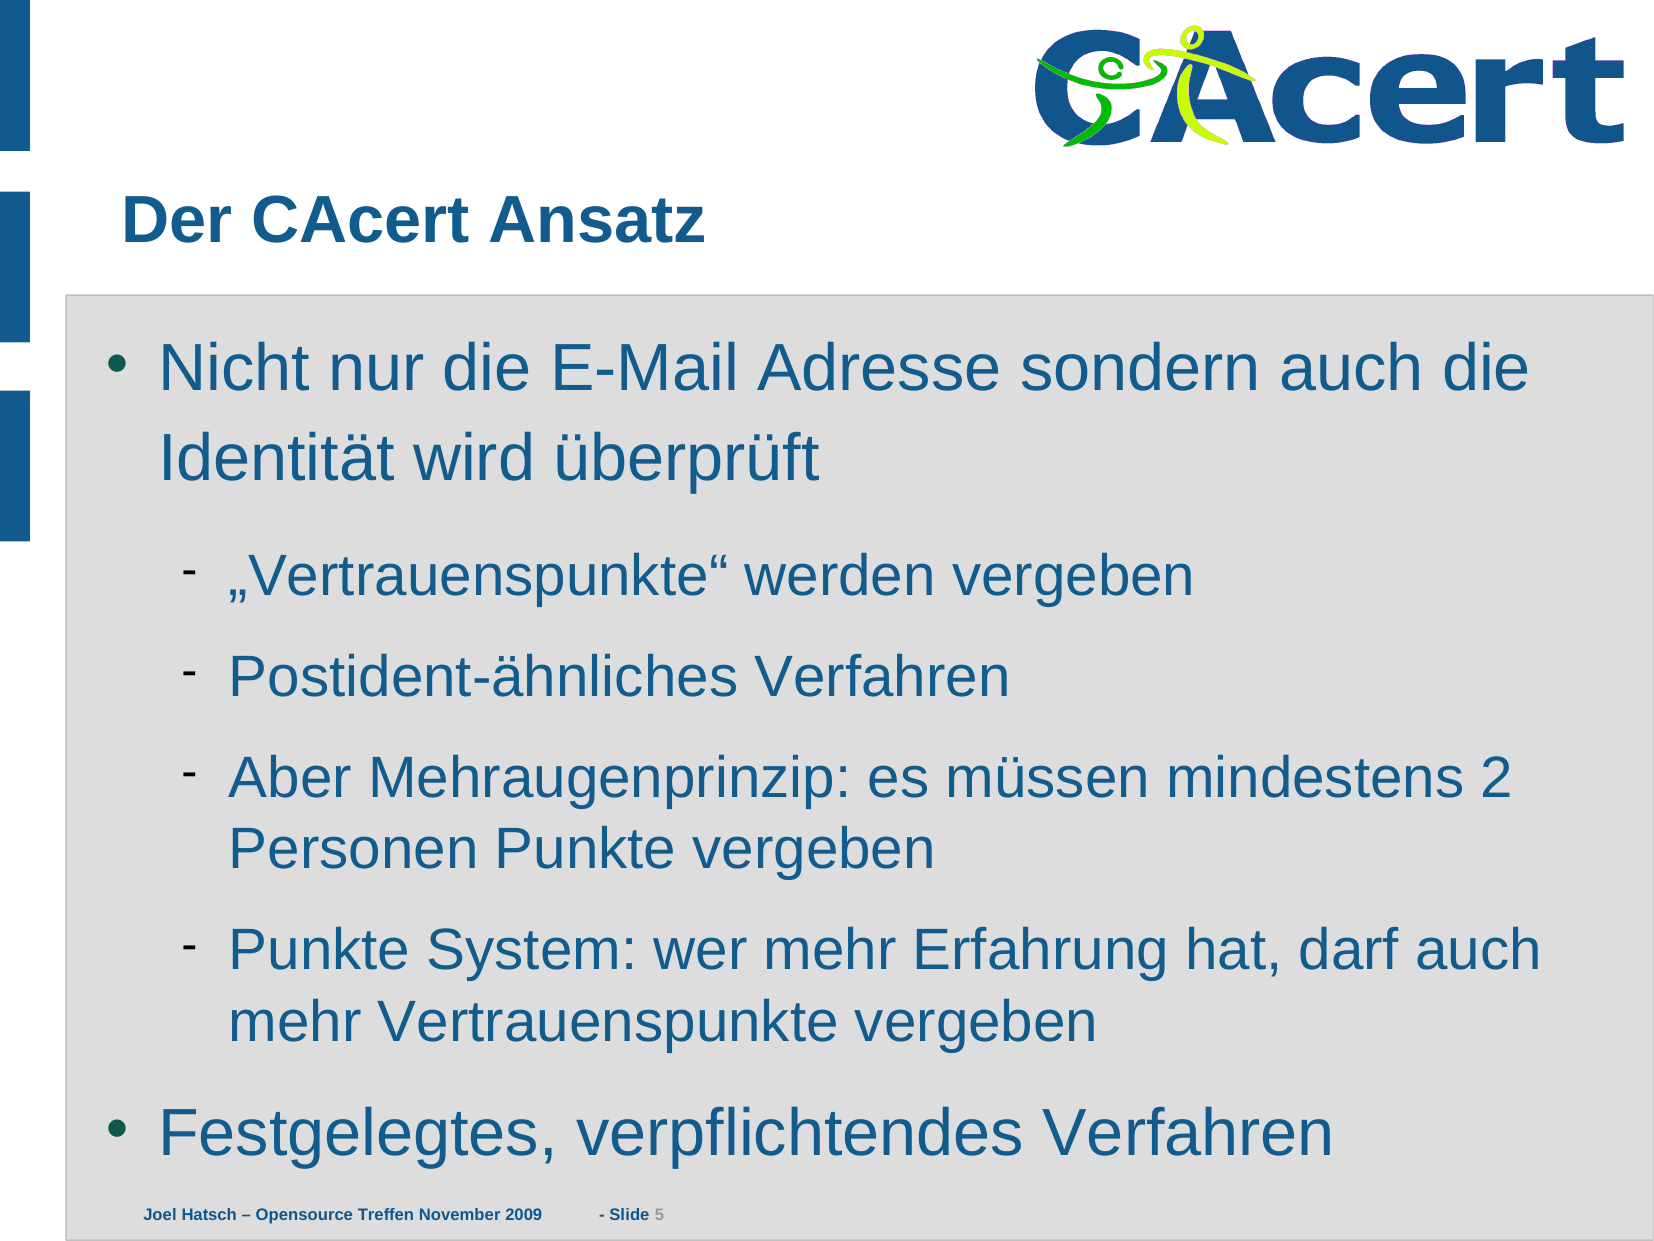

# Der CAcert Ansatz
Nicht nur die E-Mail Adresse sondern auch die Identität wird überprüft
„Vertrauenspunkte“ werden vergeben
Postident-ähnliches Verfahren
Aber Mehraugenprinzip: es müssen mindestens 2 Personen Punkte vergeben
Punkte System: wer mehr Erfahrung hat, darf auch mehr Vertrauenspunkte vergeben
Festgelegtes, verpflichtendes Verfahren